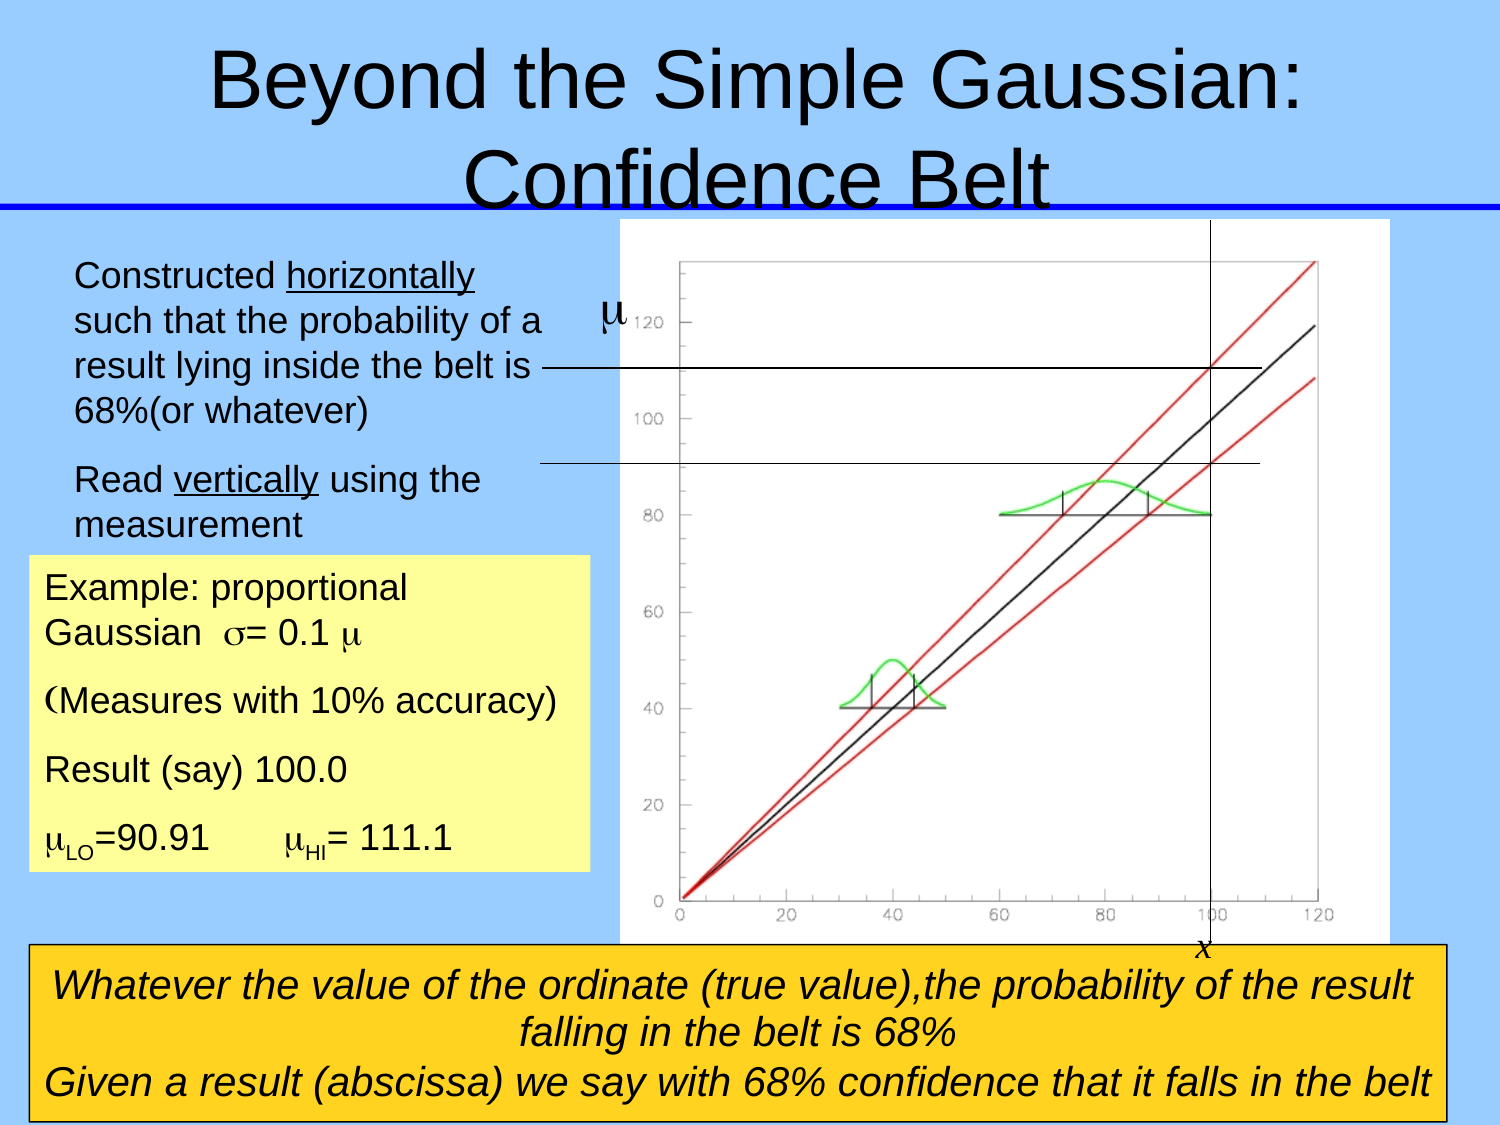

# Beyond the Simple Gaussian: Confidence Belt
Constructed horizontally such that the probability of a result lying inside the belt is 68%(or whatever)
Read vertically using the measurement

Example: proportional Gaussian = 0.1 
Measures with 10% accuracy)
Result (say) 100.0
LO=90.91 HI= 111.1
x
x
X
Whatever the value of the ordinate (true value),the probability of the result
falling in the belt is 68%
Given a result (abscissa) we say with 68% confidence that it falls in the belt
15